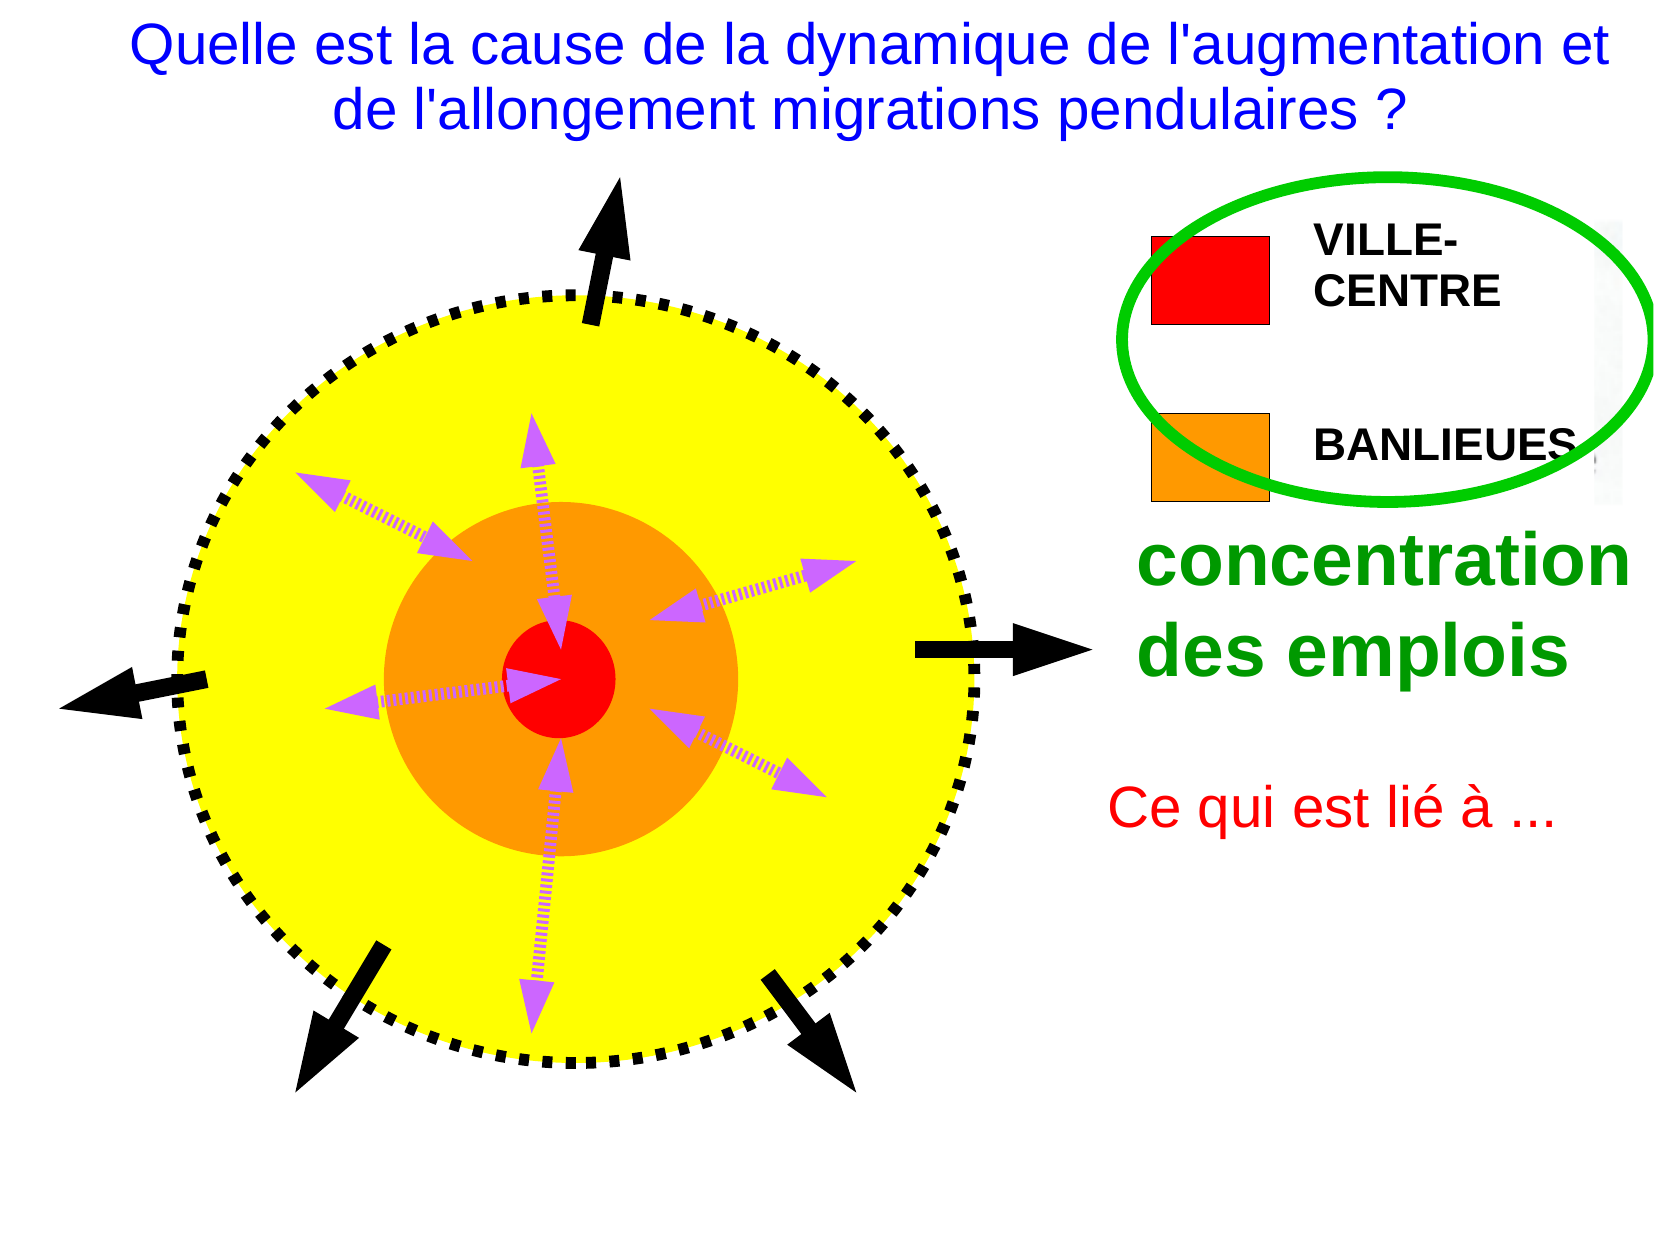

Quelle est la cause de la dynamique de l'augmentation et de l'allongement migrations pendulaires ?
VILLE-CENTRE
BANLIEUES
concentration des emplois
Ce qui est lié à ...